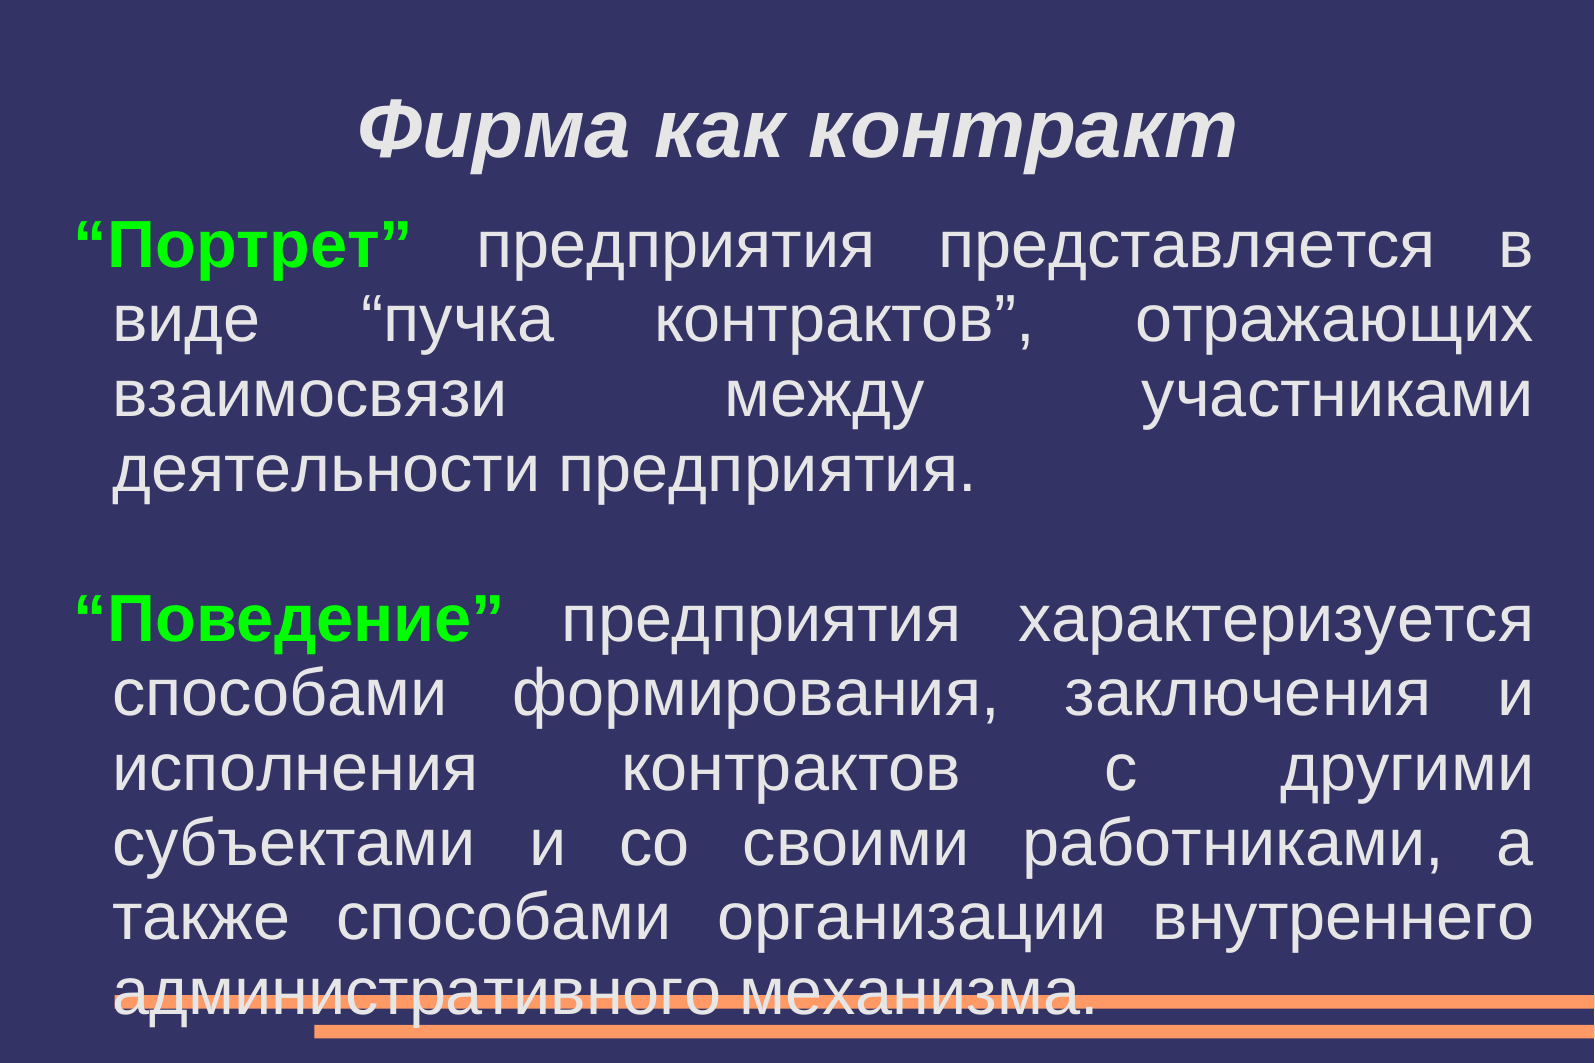

# Фирма как контракт
“Портрет” предприятия представляется в виде “пучка контрактов”, отражающих взаимосвязи между участниками деятельности предприятия.
“Поведение” предприятия характеризуется способами формирования, заключения и исполнения контрактов с другими субъектами и со своими работниками, а также способами организации внутреннего административного механизма.